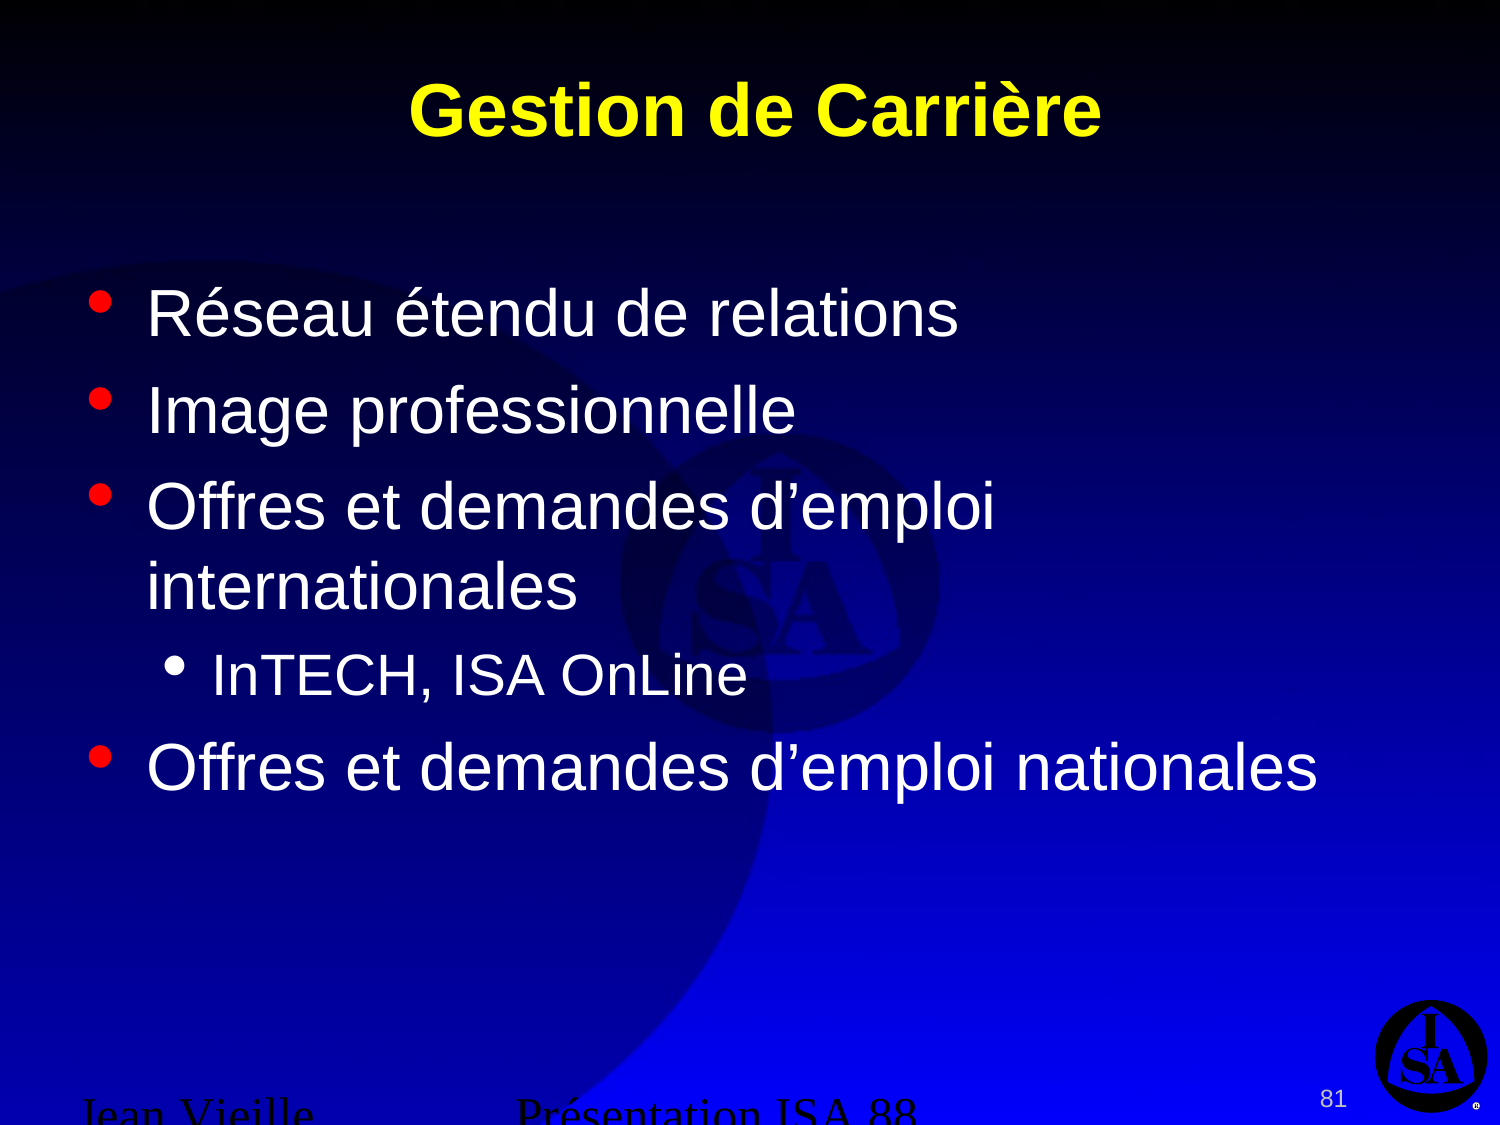

# Gestion de Carrière
Réseau étendu de relations
Image professionnelle
Offres et demandes d’emploi internationales
InTECH, ISA OnLine
Offres et demandes d’emploi nationales